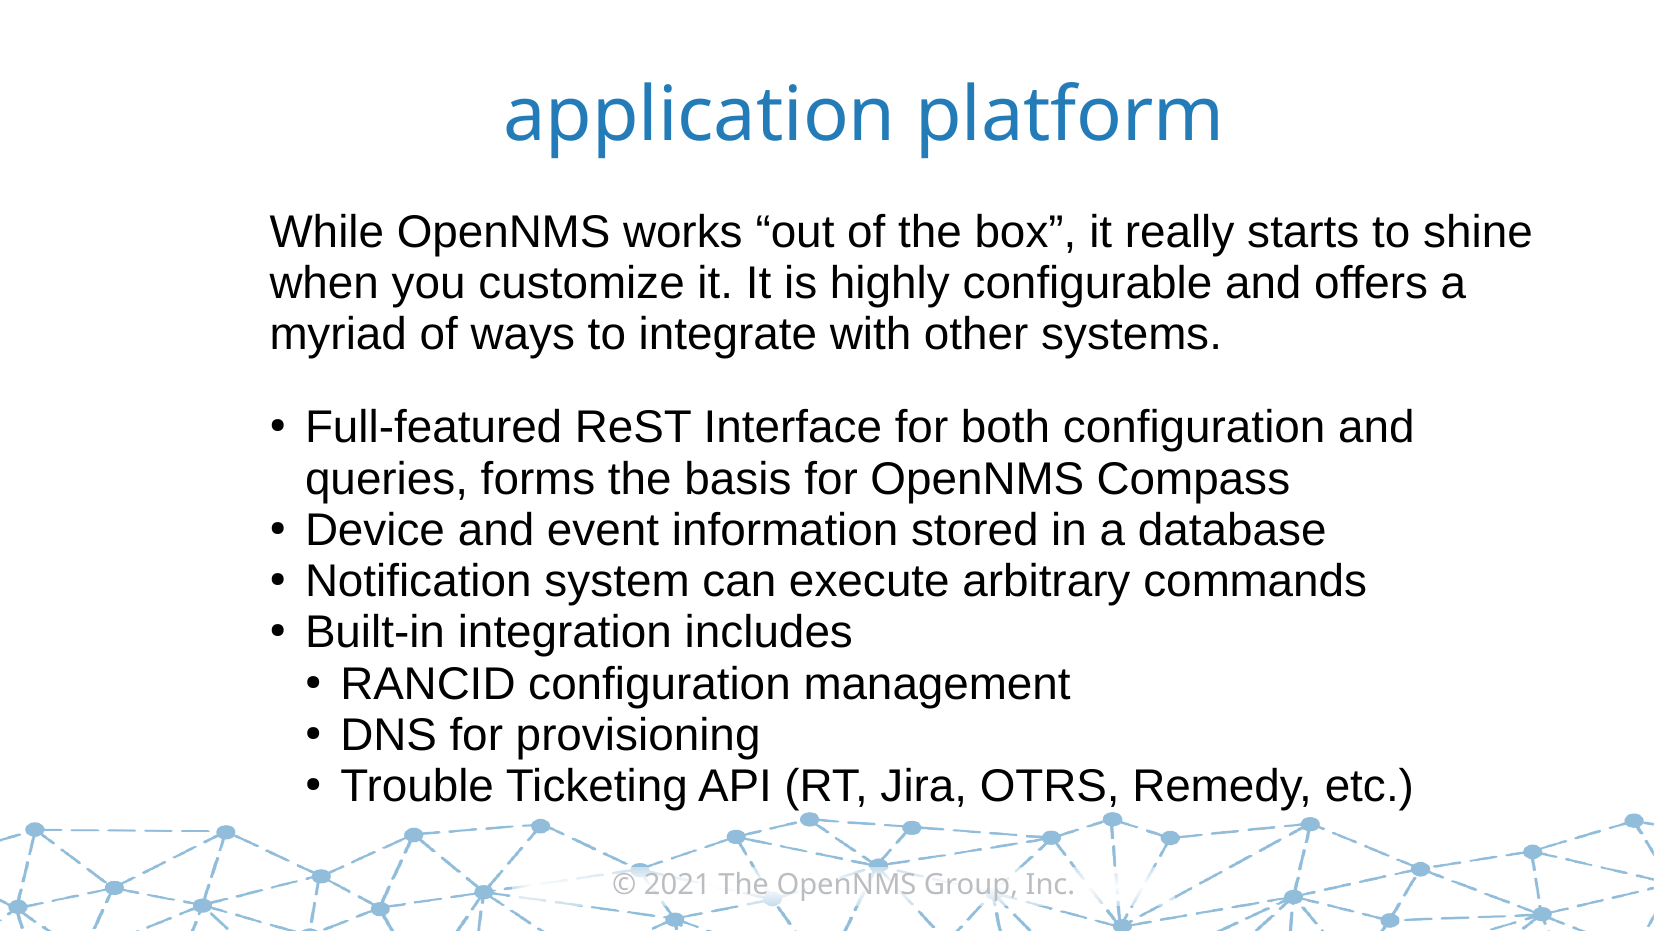

# application platform
While OpenNMS works “out of the box”, it really starts to shine when you customize it. It is highly configurable and offers a myriad of ways to integrate with other systems.
Full-featured ReST Interface for both configuration and queries, forms the basis for OpenNMS Compass
Device and event information stored in a database
Notification system can execute arbitrary commands
Built-in integration includes
RANCID configuration management
DNS for provisioning
Trouble Ticketing API (RT, Jira, OTRS, Remedy, etc.)